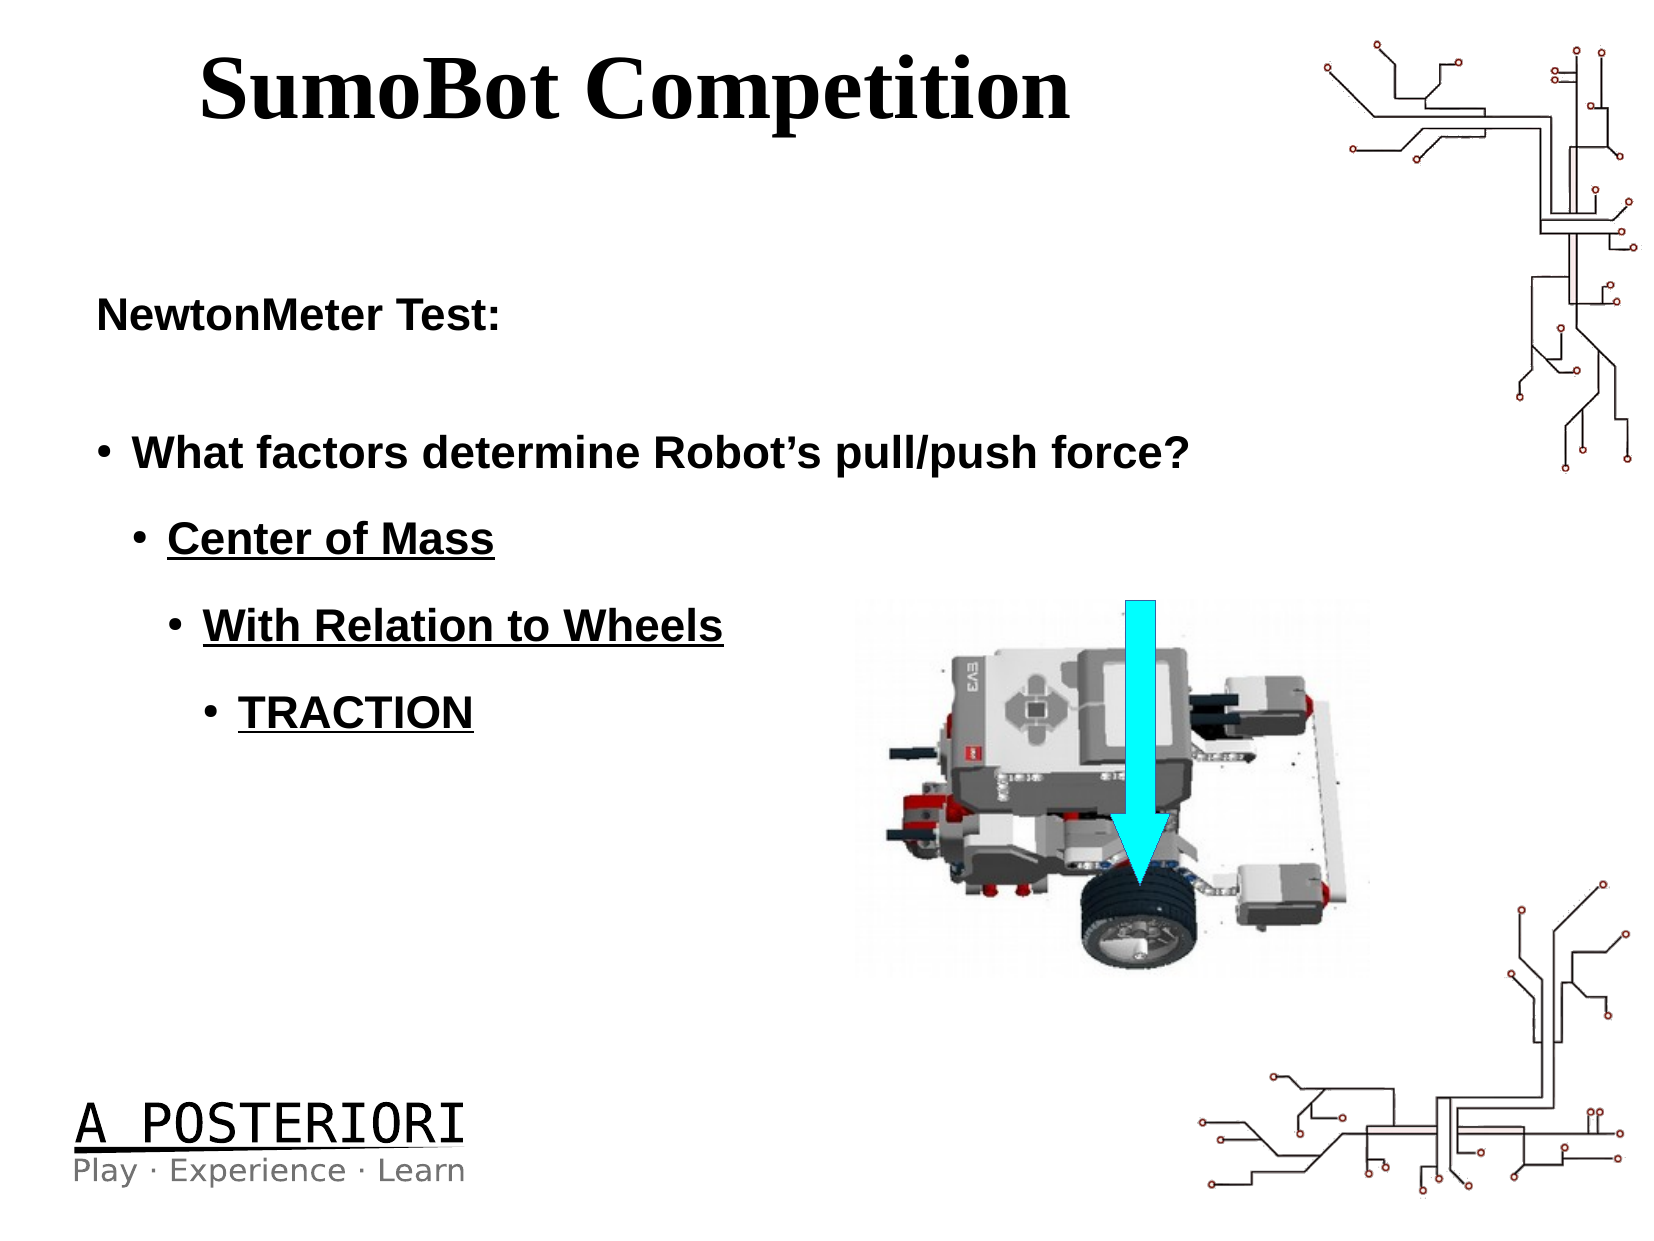

# SumoBot Competition
NewtonMeter Test:
What factors determine Robot’s pull/push force?
Center of Mass
With Relation to Wheels
TRACTION